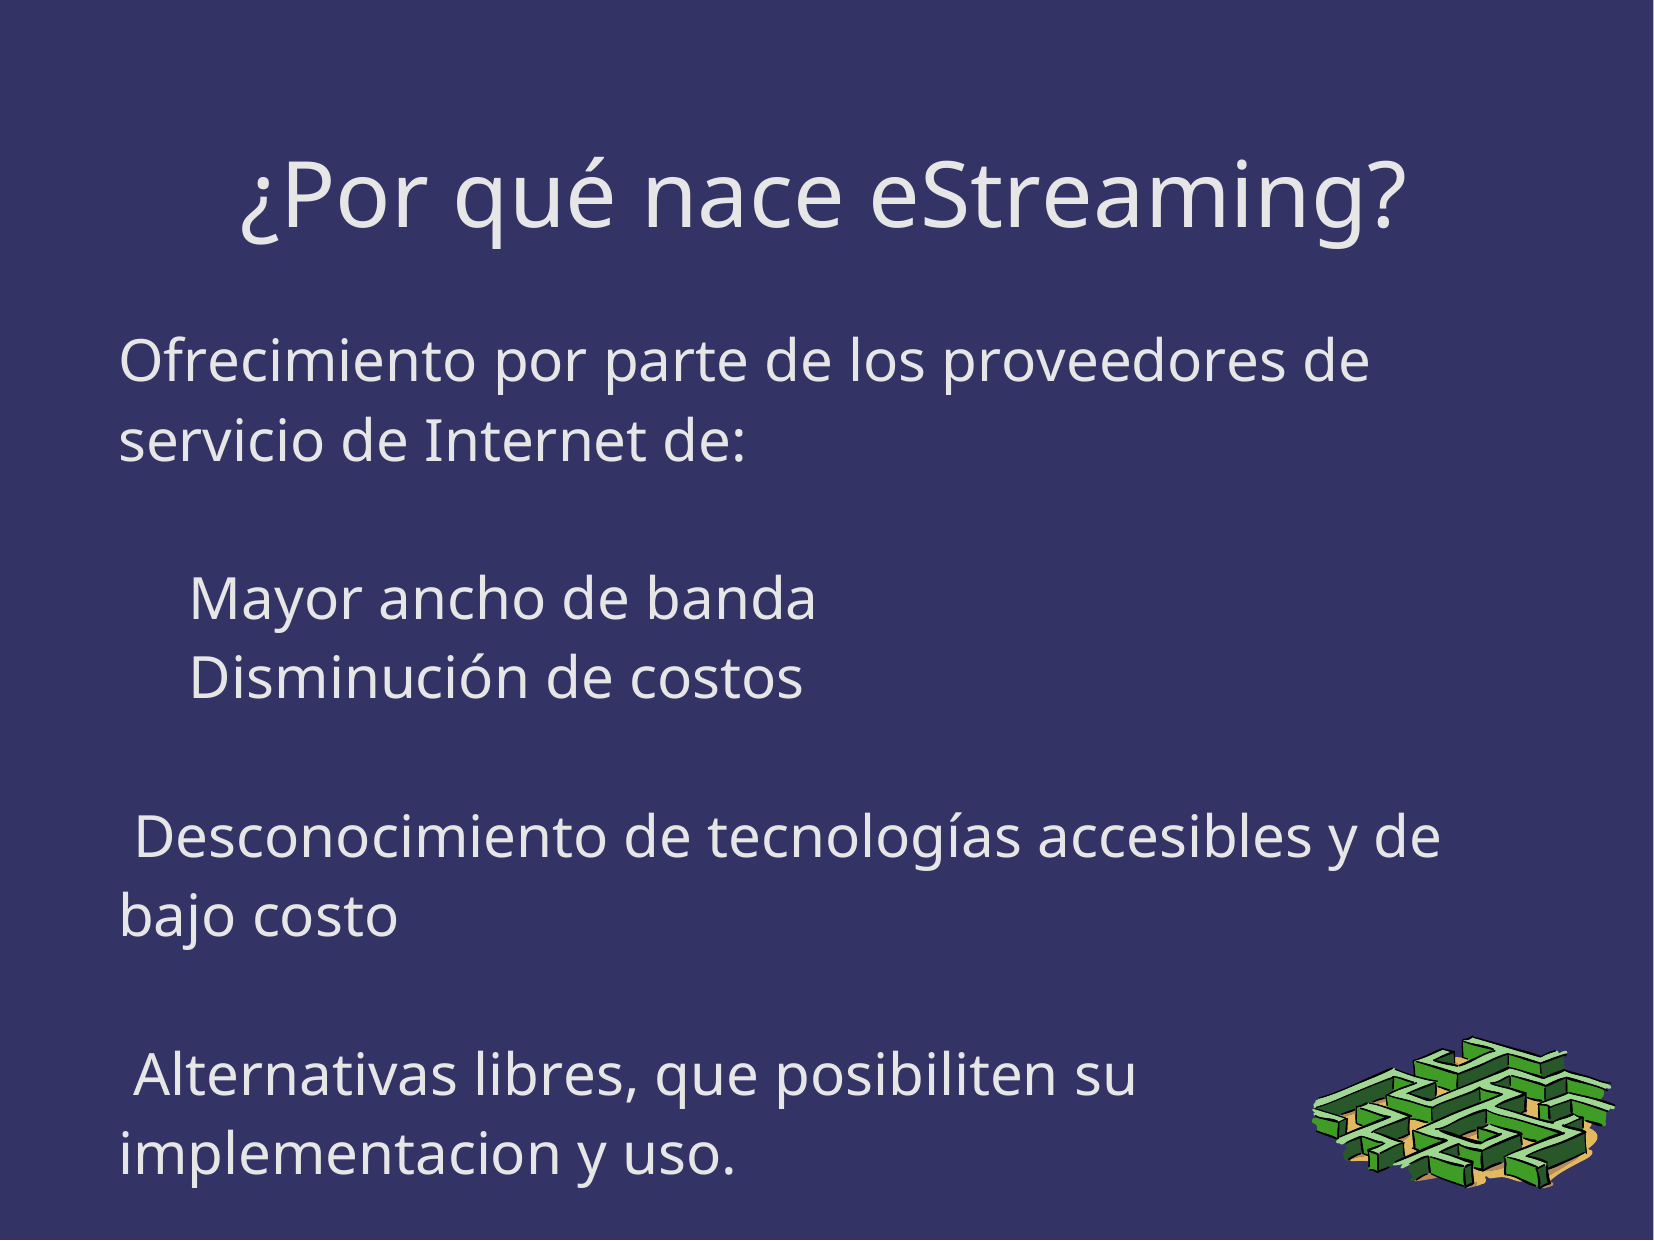

¿Por qué nace eStreaming?
# Ofrecimiento por parte de los proveedores de servicio de Internet de:
Mayor ancho de banda
Disminución de costos
 Desconocimiento de tecnologías accesibles y de bajo costo
 Alternativas libres, que posibiliten su implementacion y uso.